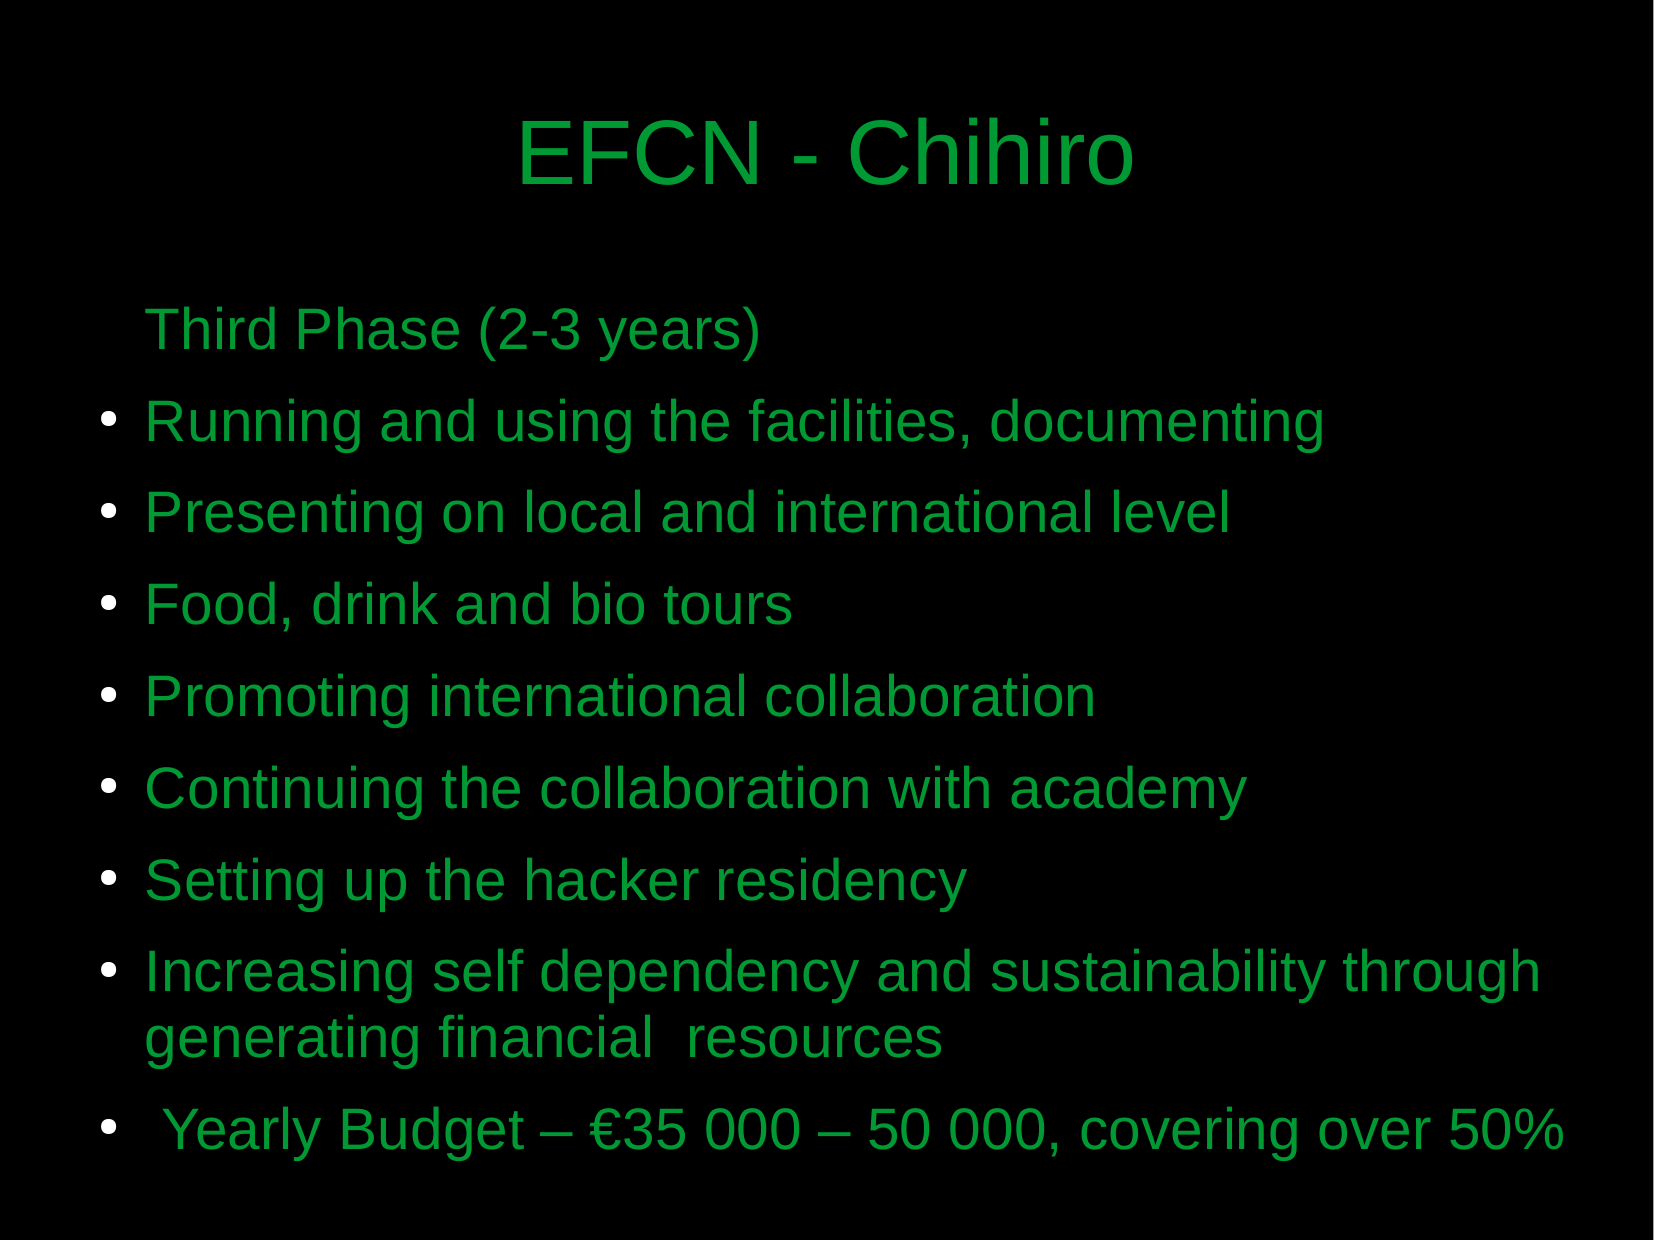

# EFCN - Chihiro
Third Phase (2-3 years)
Running and using the facilities, documenting
Presenting on local and international level
Food, drink and bio tours
Promoting international collaboration
Continuing the collaboration with academy
Setting up the hacker residency
Increasing self dependency and sustainability through generating financial resources
 Yearly Budget – €35 000 – 50 000, covering over 50%